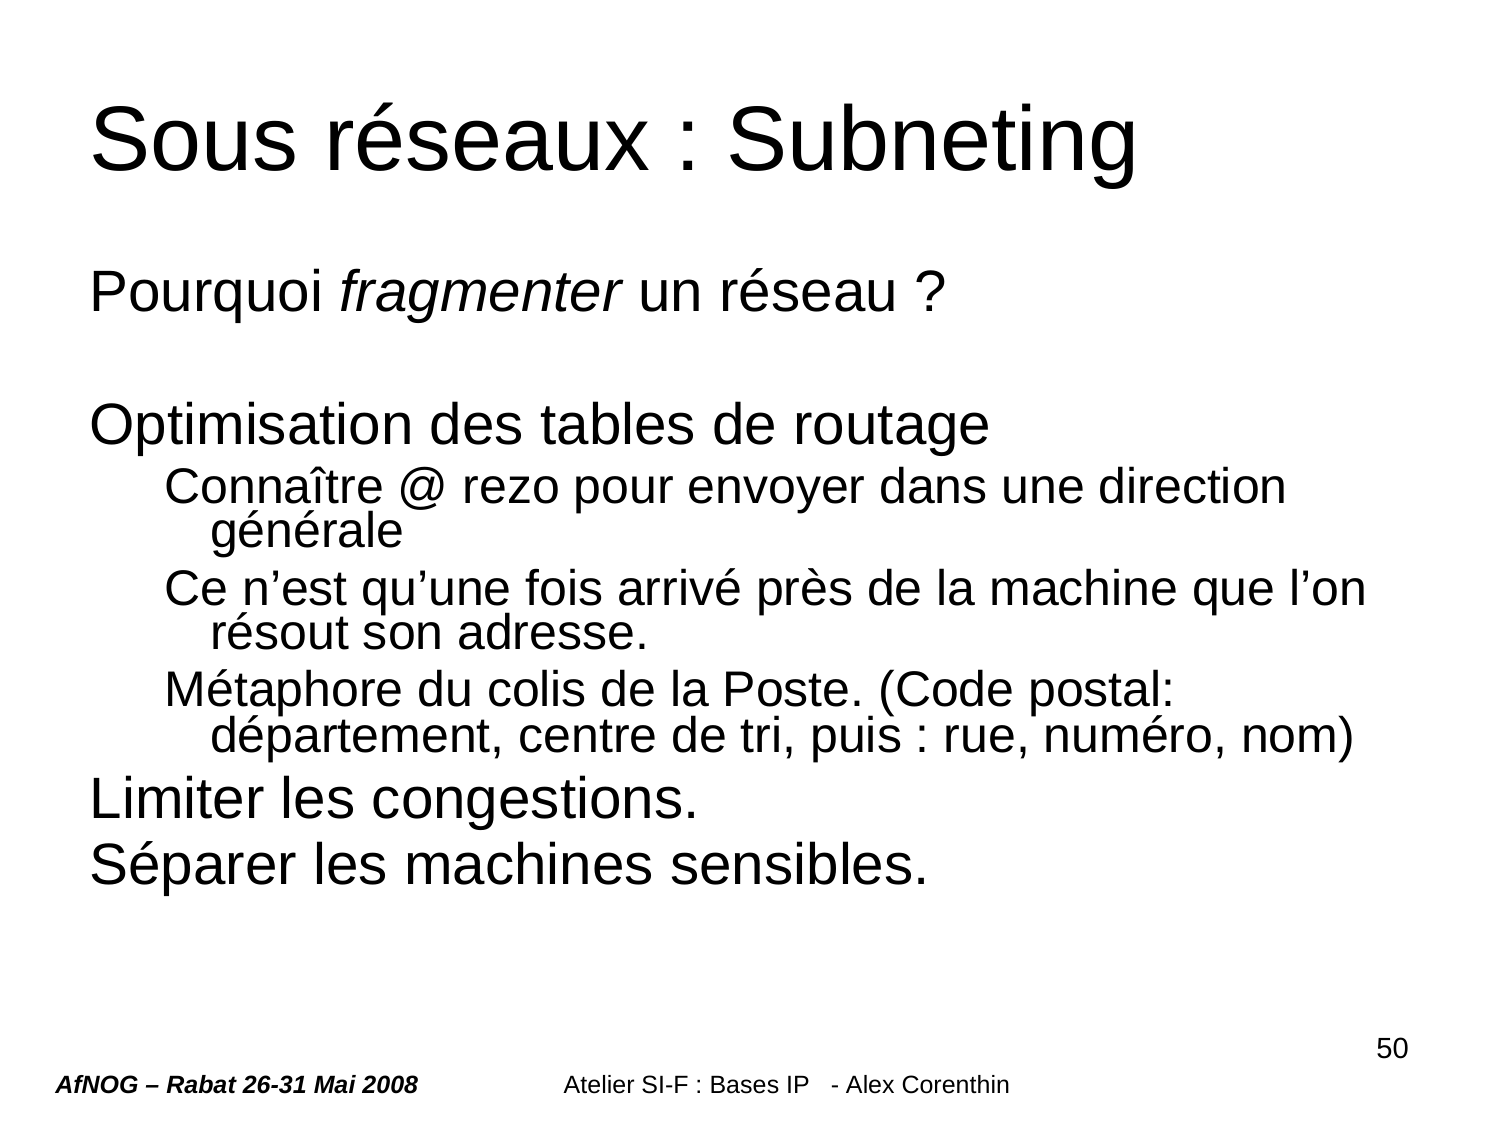

# Sous réseaux : Subneting
Pourquoi fragmenter un réseau ?
Optimisation des tables de routage
Connaître @ rezo pour envoyer dans une direction générale
Ce n’est qu’une fois arrivé près de la machine que l’on résout son adresse.
Métaphore du colis de la Poste. (Code postal: département, centre de tri, puis : rue, numéro, nom)‏
Limiter les congestions.
Séparer les machines sensibles.
50